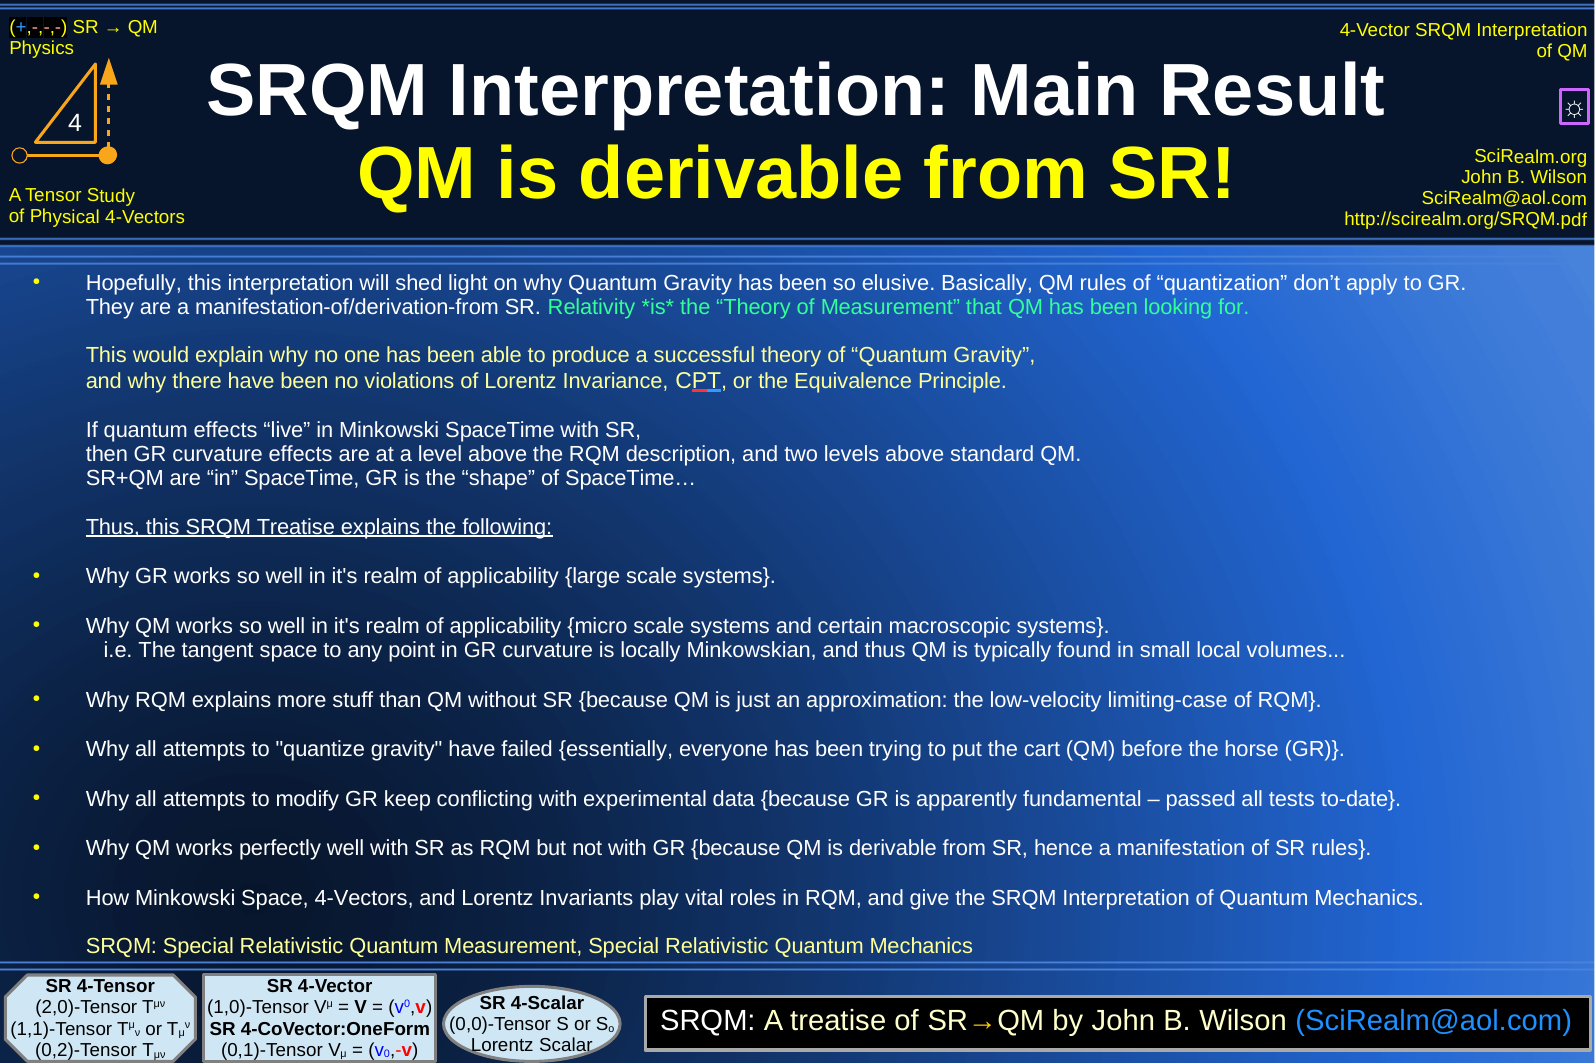

(+,-,-,-) SR → QM
Physics
A Tensor Study
of Physical 4-Vectors
4-Vector SRQM Interpretation
of QM
SciRealm.org
John B. Wilson
SciRealm@aol.com
http://scirealm.org/SRQM.pdf
# SRQM Interpretation: Main Result QM is derivable from SR!
4
☼
Hopefully, this interpretation will shed light on why Quantum Gravity has been so elusive. Basically, QM rules of “quantization” don’t apply to GR.
They are a manifestation-of/derivation-from SR. Relativity *is* the “Theory of Measurement” that QM has been looking for.
This would explain why no one has been able to produce a successful theory of “Quantum Gravity”,
and why there have been no violations of Lorentz Invariance, CPT, or the Equivalence Principle.
If quantum effects “live” in Minkowski SpaceTime with SR,
then GR curvature effects are at a level above the RQM description, and two levels above standard QM.
SR+QM are “in” SpaceTime, GR is the “shape” of SpaceTime…
Thus, this SRQM Treatise explains the following:
Why GR works so well in it's realm of applicability {large scale systems}.
Why QM works so well in it's realm of applicability {micro scale systems and certain macroscopic systems}.
 i.e. The tangent space to any point in GR curvature is locally Minkowskian, and thus QM is typically found in small local volumes...
Why RQM explains more stuff than QM without SR {because QM is just an approximation: the low-velocity limiting-case of RQM}.
Why all attempts to "quantize gravity" have failed {essentially, everyone has been trying to put the cart (QM) before the horse (GR)}.
Why all attempts to modify GR keep conflicting with experimental data {because GR is apparently fundamental – passed all tests to-date}.
Why QM works perfectly well with SR as RQM but not with GR {because QM is derivable from SR, hence a manifestation of SR rules}.
How Minkowski Space, 4-Vectors, and Lorentz Invariants play vital roles in RQM, and give the SRQM Interpretation of Quantum Mechanics.
SRQM: Special Relativistic Quantum Measurement, Special Relativistic Quantum Mechanics
SR 4-Tensor
(2,0)-Tensor Tμν
(1,1)-Tensor Tμν or Tμν
(0,2)-Tensor Tμν
SR 4-Vector
(1,0)-Tensor Vμ = V = (v0,v)
SR 4-CoVector:OneForm
(0,1)-Tensor Vμ = (v0,-v)
SR 4-Scalar
(0,0)-Tensor S or So
Lorentz Scalar
SRQM: A treatise of SR→QM by John B. Wilson (SciRealm@aol.com)